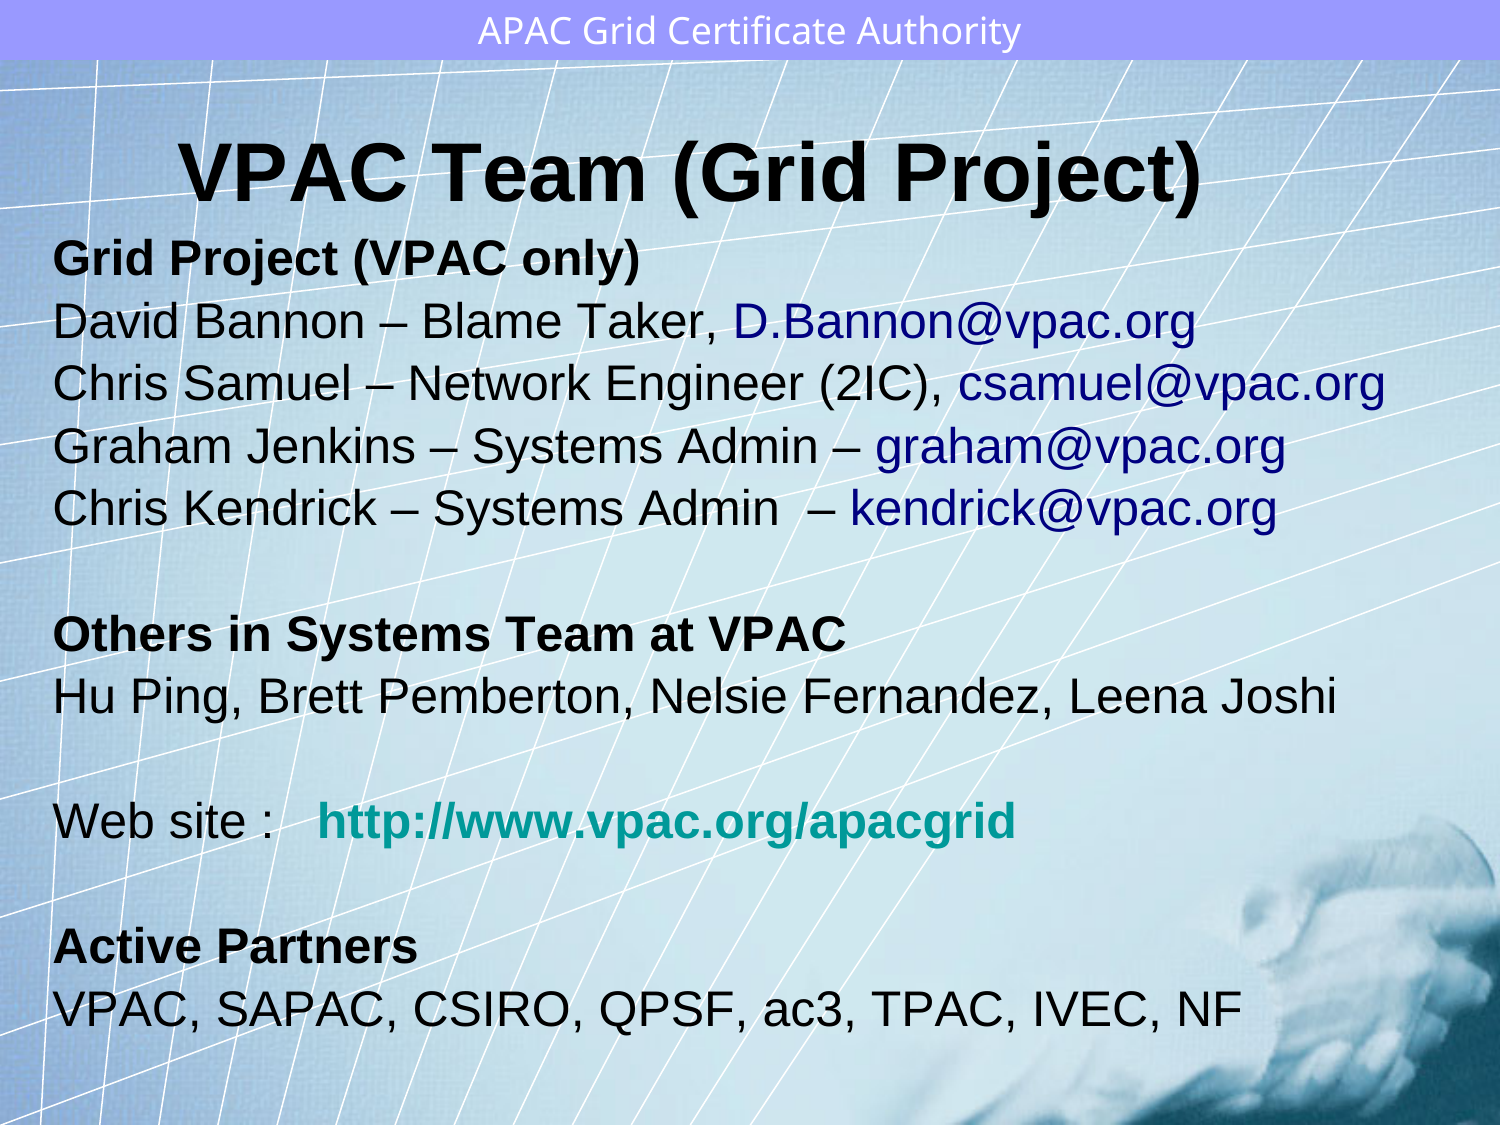

# VPAC Team (Grid Project)
Grid Project (VPAC only)
David Bannon – Blame Taker, D.Bannon@vpac.org
Chris Samuel – Network Engineer (2IC), csamuel@vpac.org
Graham Jenkins – Systems Admin – graham@vpac.org
Chris Kendrick – Systems Admin – kendrick@vpac.org
Others in Systems Team at VPAC
Hu Ping, Brett Pemberton, Nelsie Fernandez, Leena Joshi
Web site : http://www.vpac.org/apacgrid
Active Partners
VPAC, SAPAC, CSIRO, QPSF, ac3, TPAC, IVEC, NF